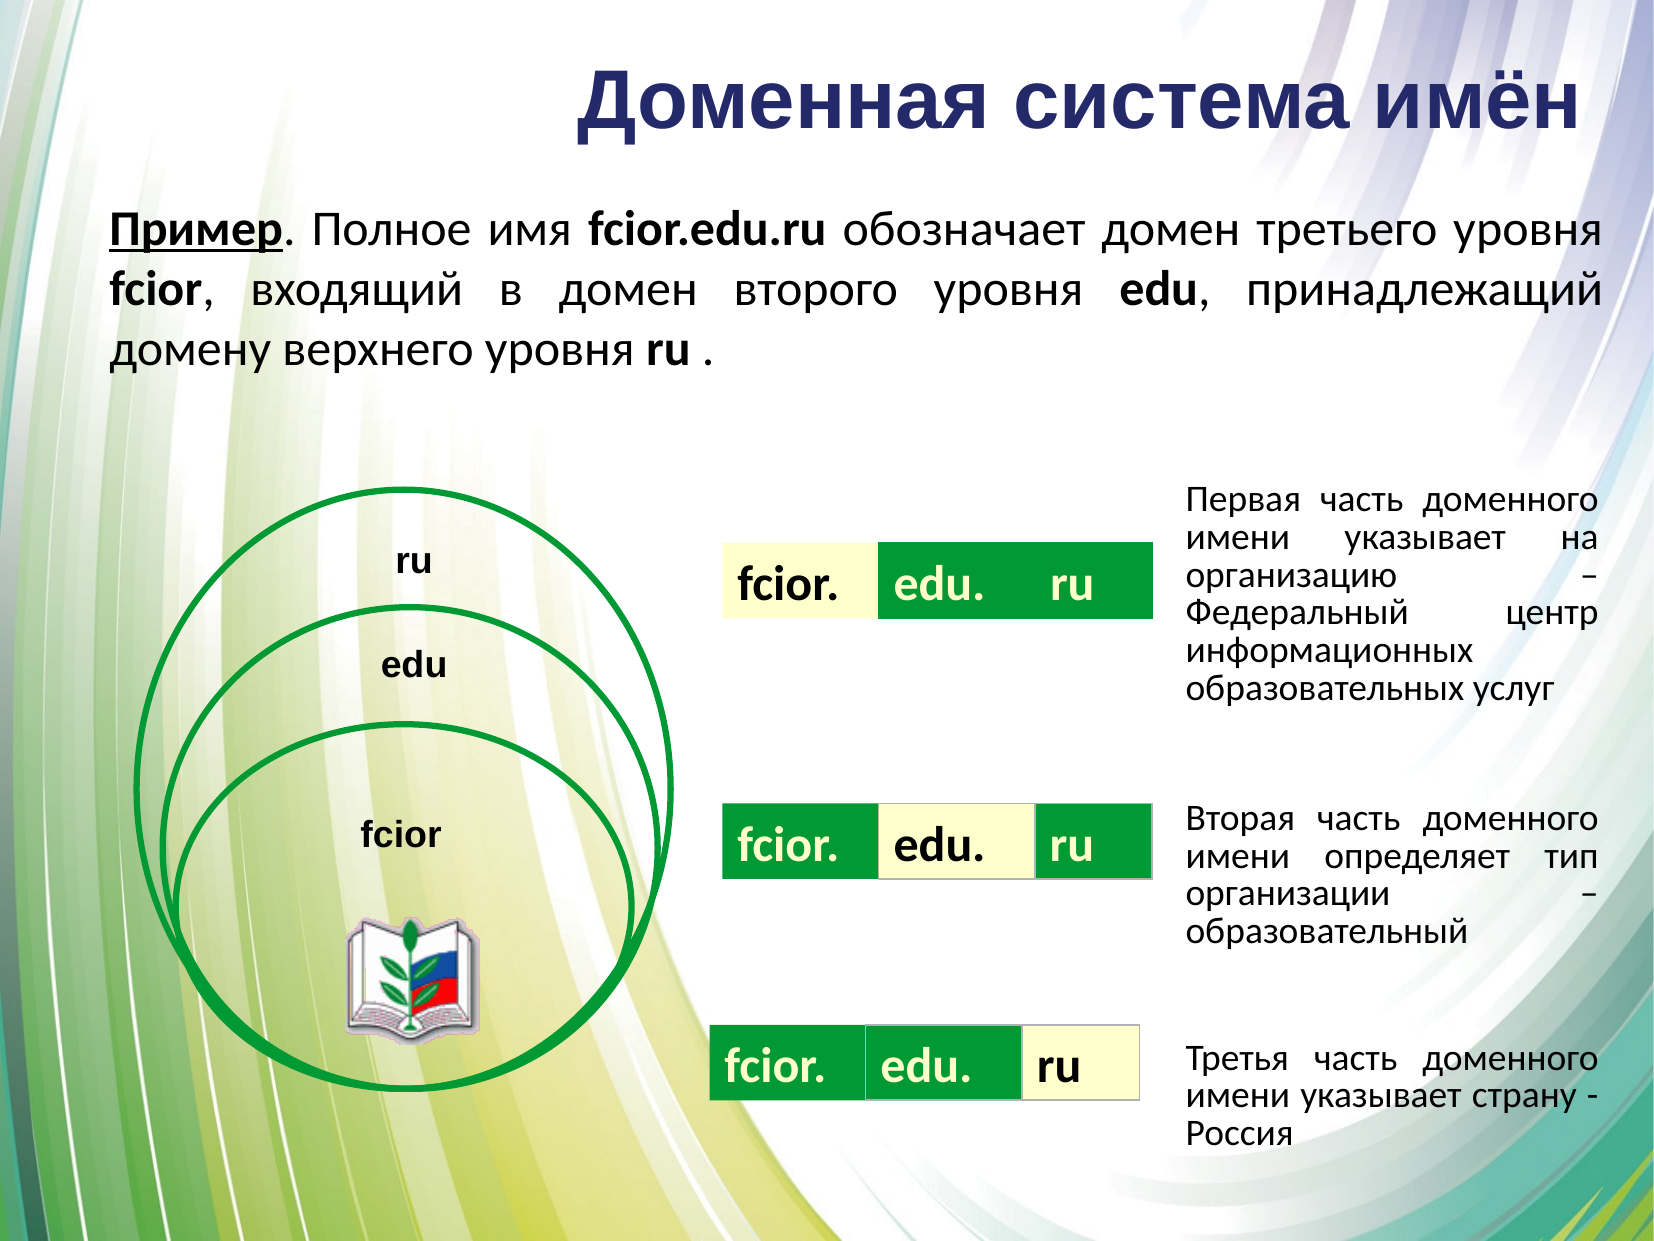

Доменная система имён
Пример. Полное имя fcior.edu.ru обозначает домен третьего уровня fcior, входящий в домен второго уровня edu, принадлежащий домену верхнего уровня ru .
| | | Первая часть доменного имени указывает на организацию – Федеральный центр информационных образовательных услуг |
| --- | --- | --- |
| | | Вторая часть доменного имени определяет тип организации – образовательный |
| | | Третья часть доменного имени указывает страну - Россия |
ru
edu
fcior
fcior.
edu.
ru
fcior.
edu.
ru
fcior.
edu.
ru